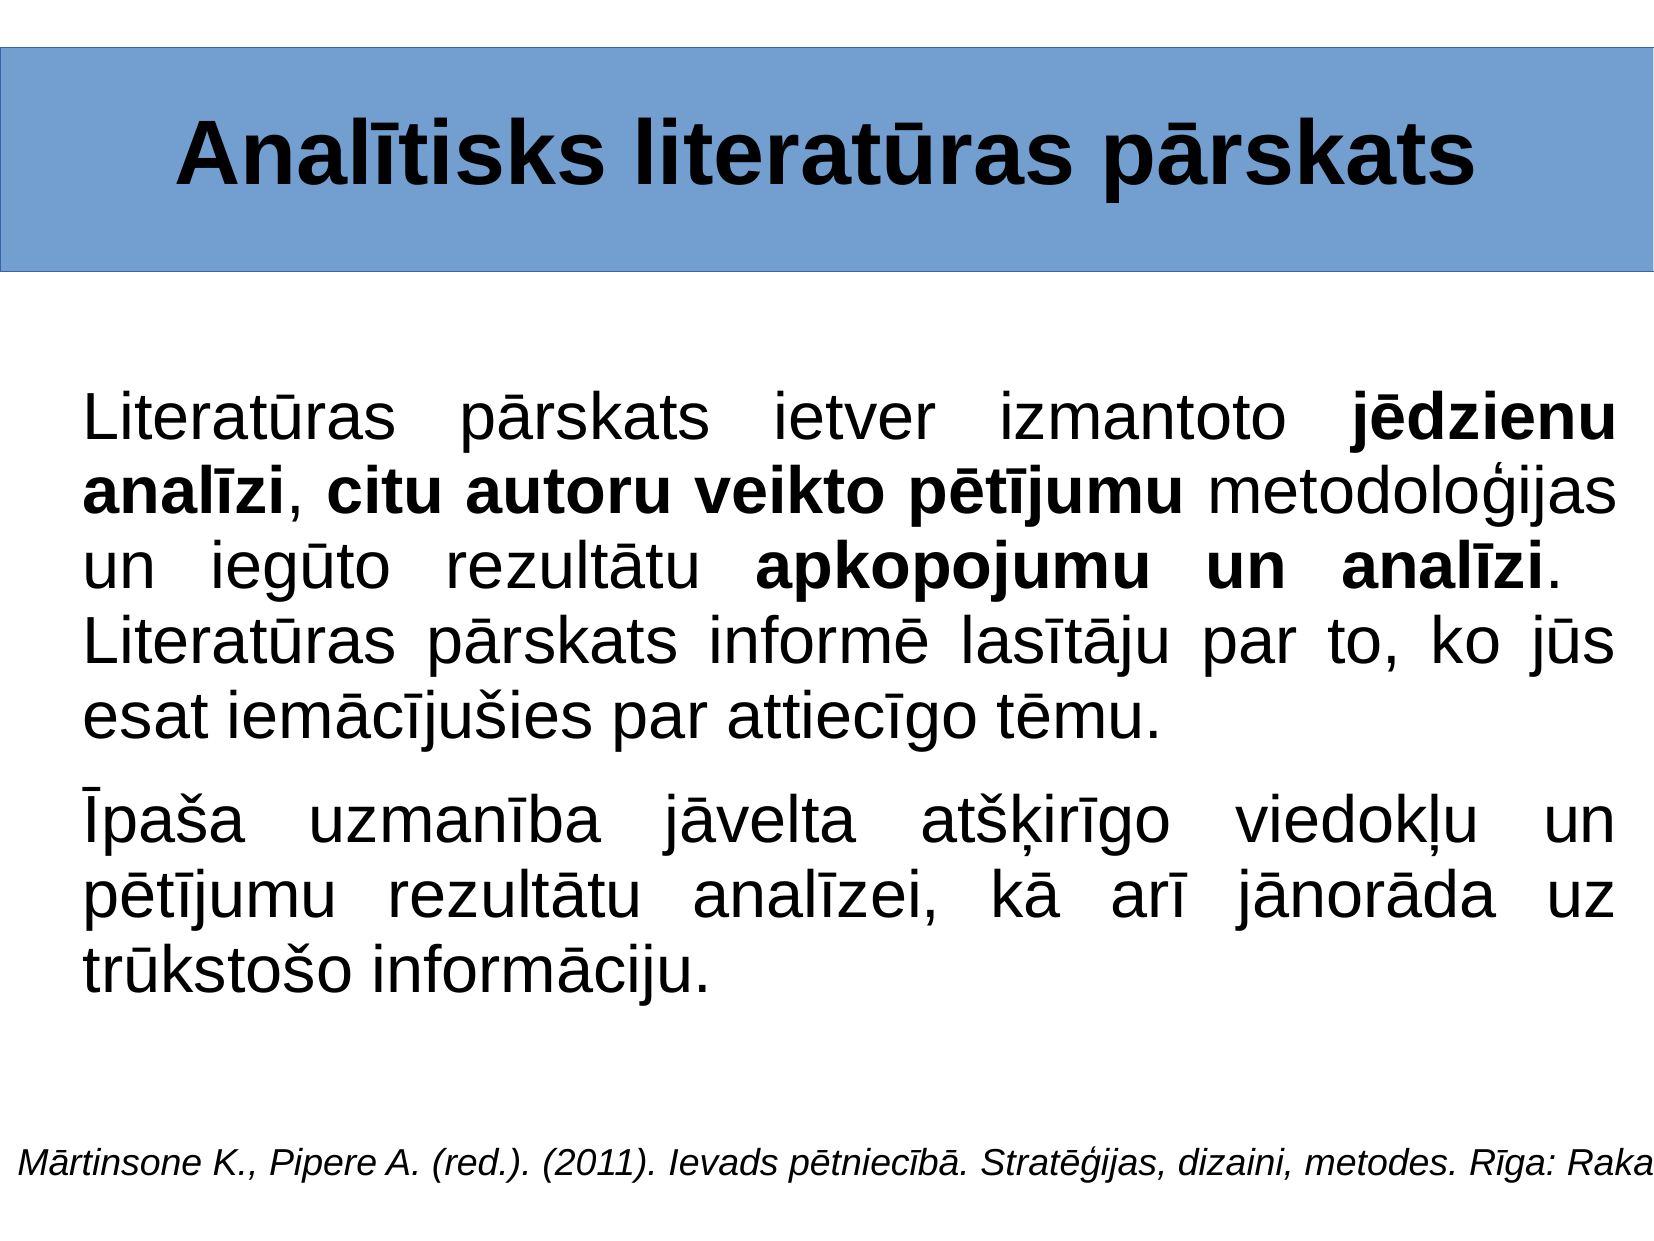

# Analītisks literatūras pārskats
Literatūras pārskats ietver izmantoto jēdzienu analīzi, citu autoru veikto pētījumu metodoloģijas un iegūto rezultātu apkopojumu un analīzi. Literatūras pārskats informē lasītāju par to, ko jūs esat iemācījušies par attiecīgo tēmu.
Īpaša uzmanība jāvelta atšķirīgo viedokļu un pētījumu rezultātu analīzei, kā arī jānorāda uz trūkstošo informāciju.
Mārtinsone K., Pipere A. (red.). (2011). Ievads pētniecībā. Stratēģijas, dizaini, metodes. Rīga: Raka